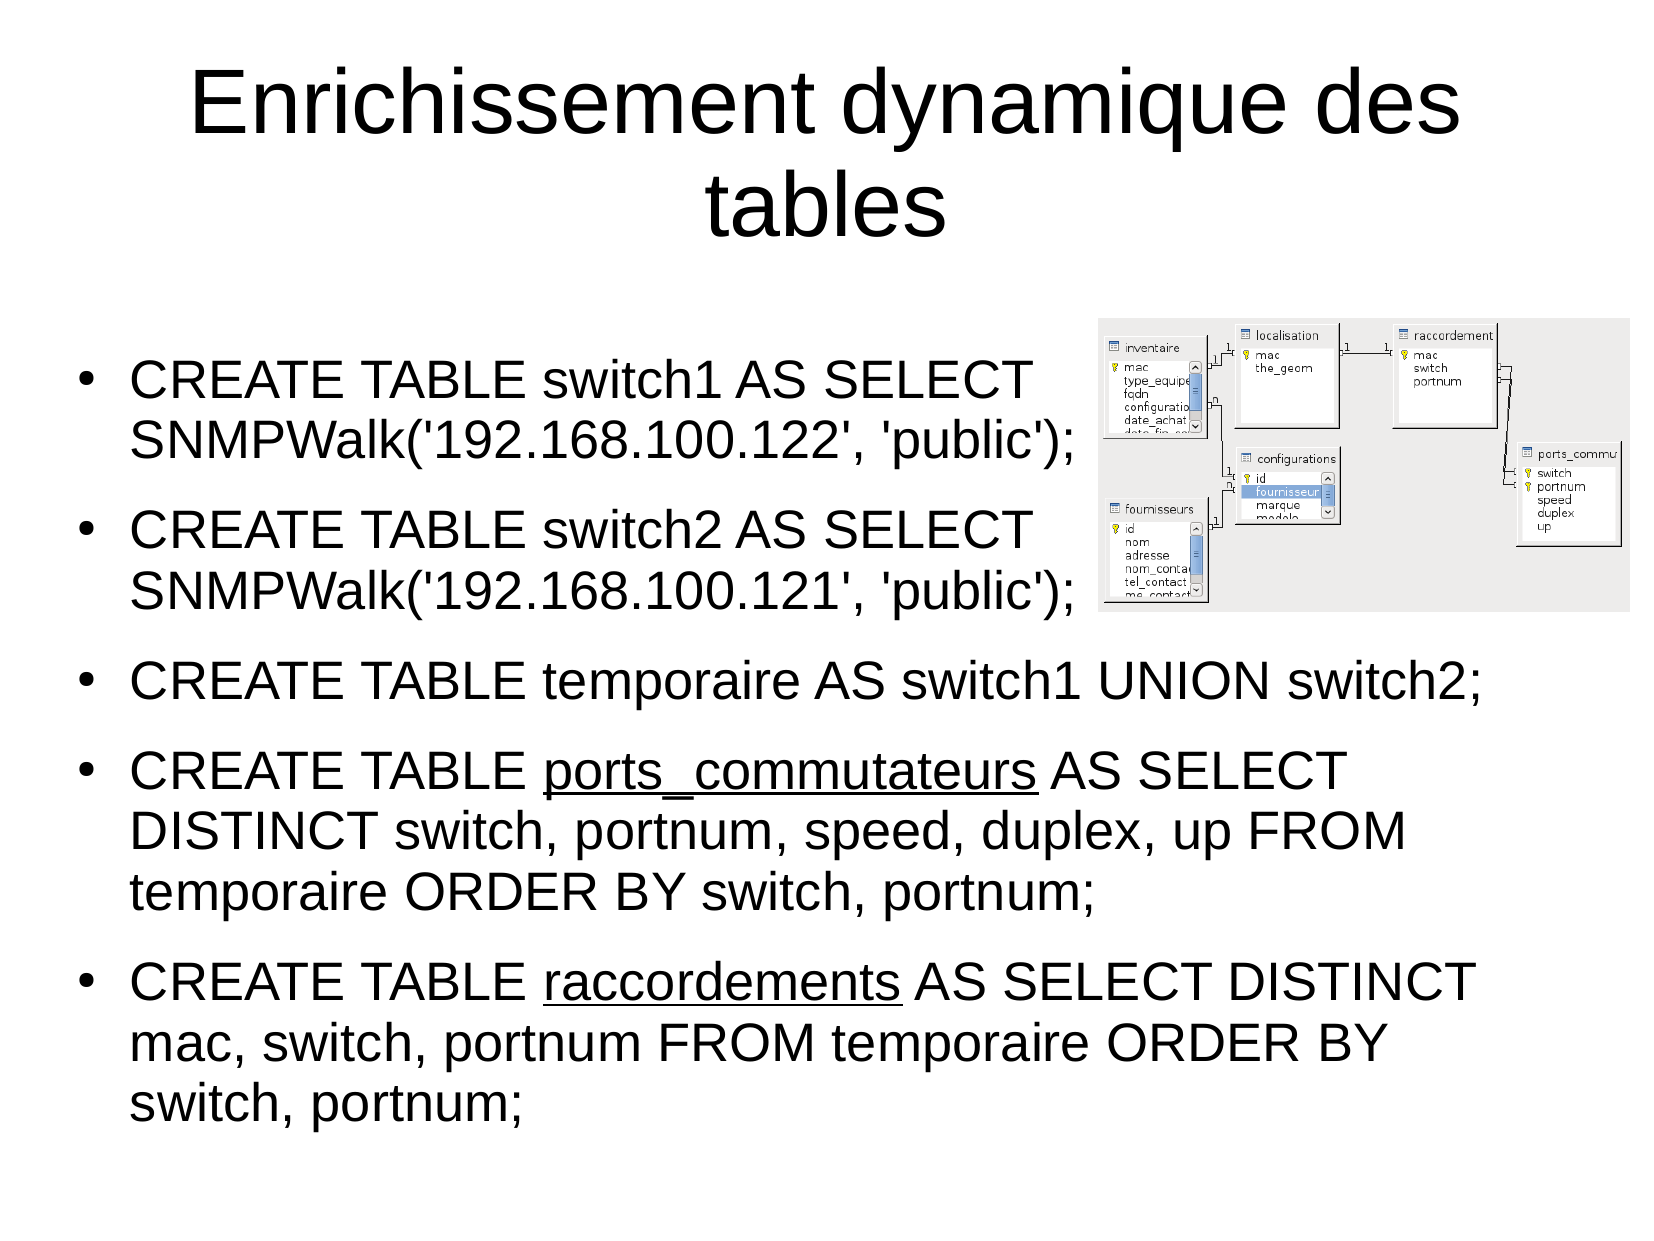

# Enrichissement dynamique des tables
CREATE TABLE switch1 AS SELECT SNMPWalk('192.168.100.122', 'public');
CREATE TABLE switch2 AS SELECT SNMPWalk('192.168.100.121', 'public');
CREATE TABLE temporaire AS switch1 UNION switch2;
CREATE TABLE ports_commutateurs AS SELECT DISTINCT switch, portnum, speed, duplex, up FROM temporaire ORDER BY switch, portnum;
CREATE TABLE raccordements AS SELECT DISTINCT mac, switch, portnum FROM temporaire ORDER BY switch, portnum;